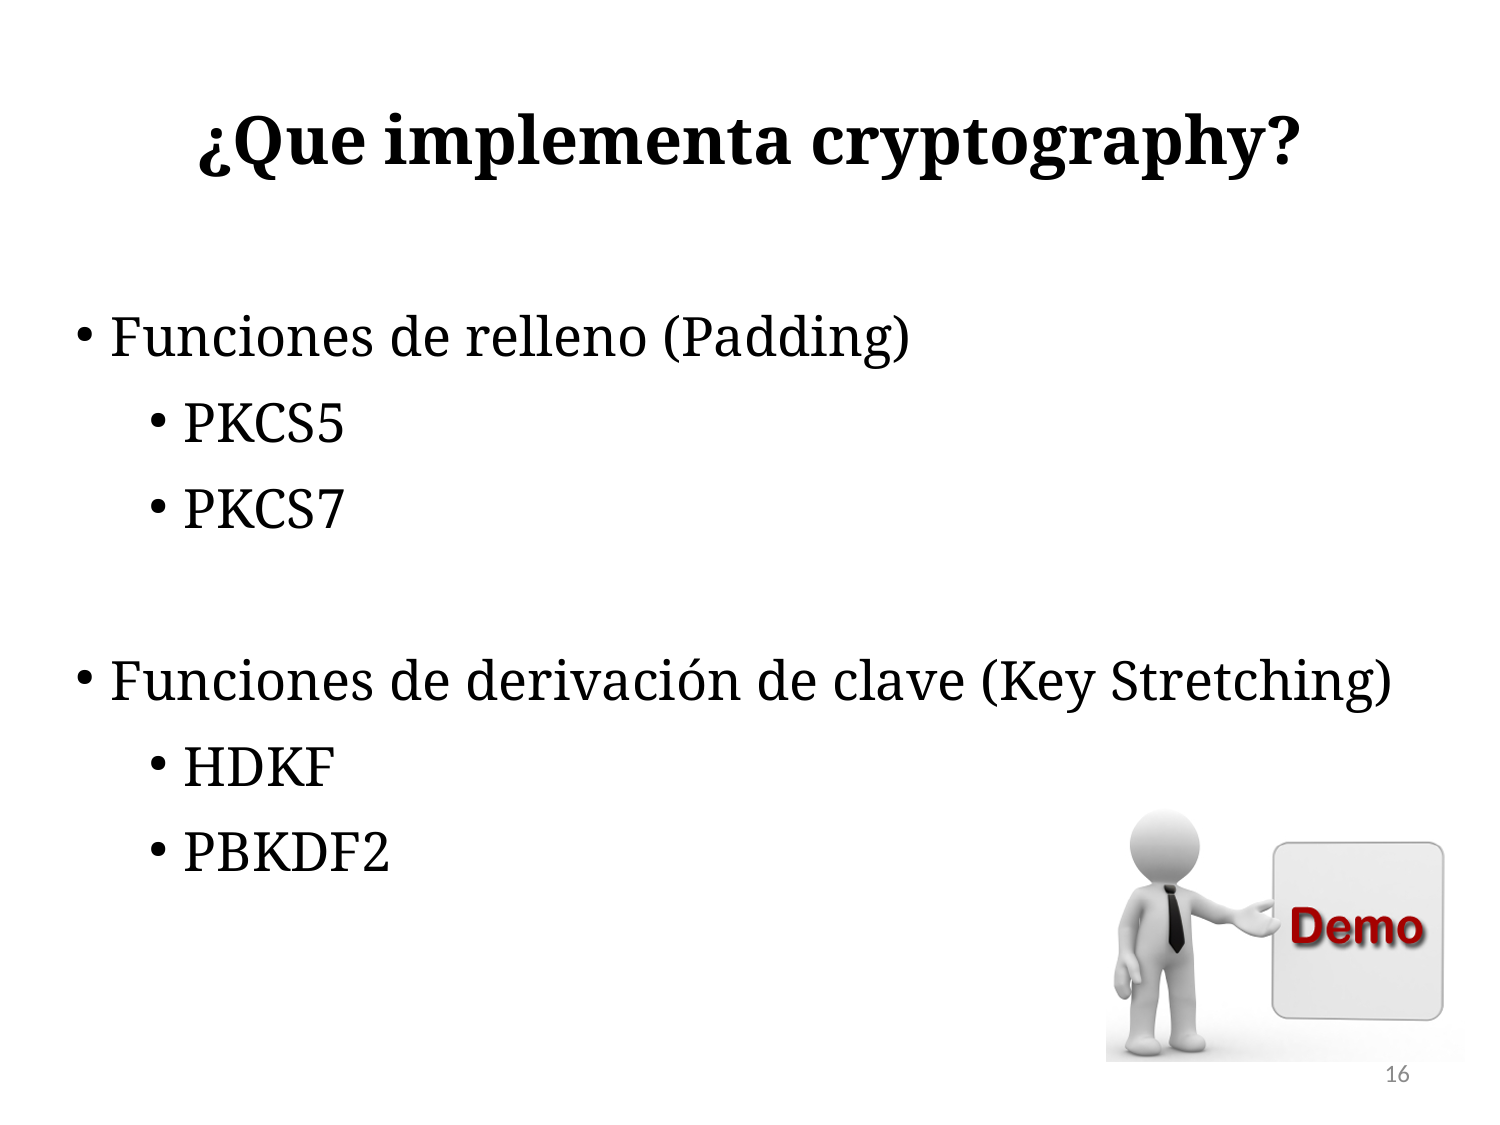

# ¿Que implementa cryptography?
Funciones de relleno (Padding)
PKCS5
PKCS7
Funciones de derivación de clave (Key Stretching)
HDKF
PBKDF2
Luis González Fernández - Cryptography
16